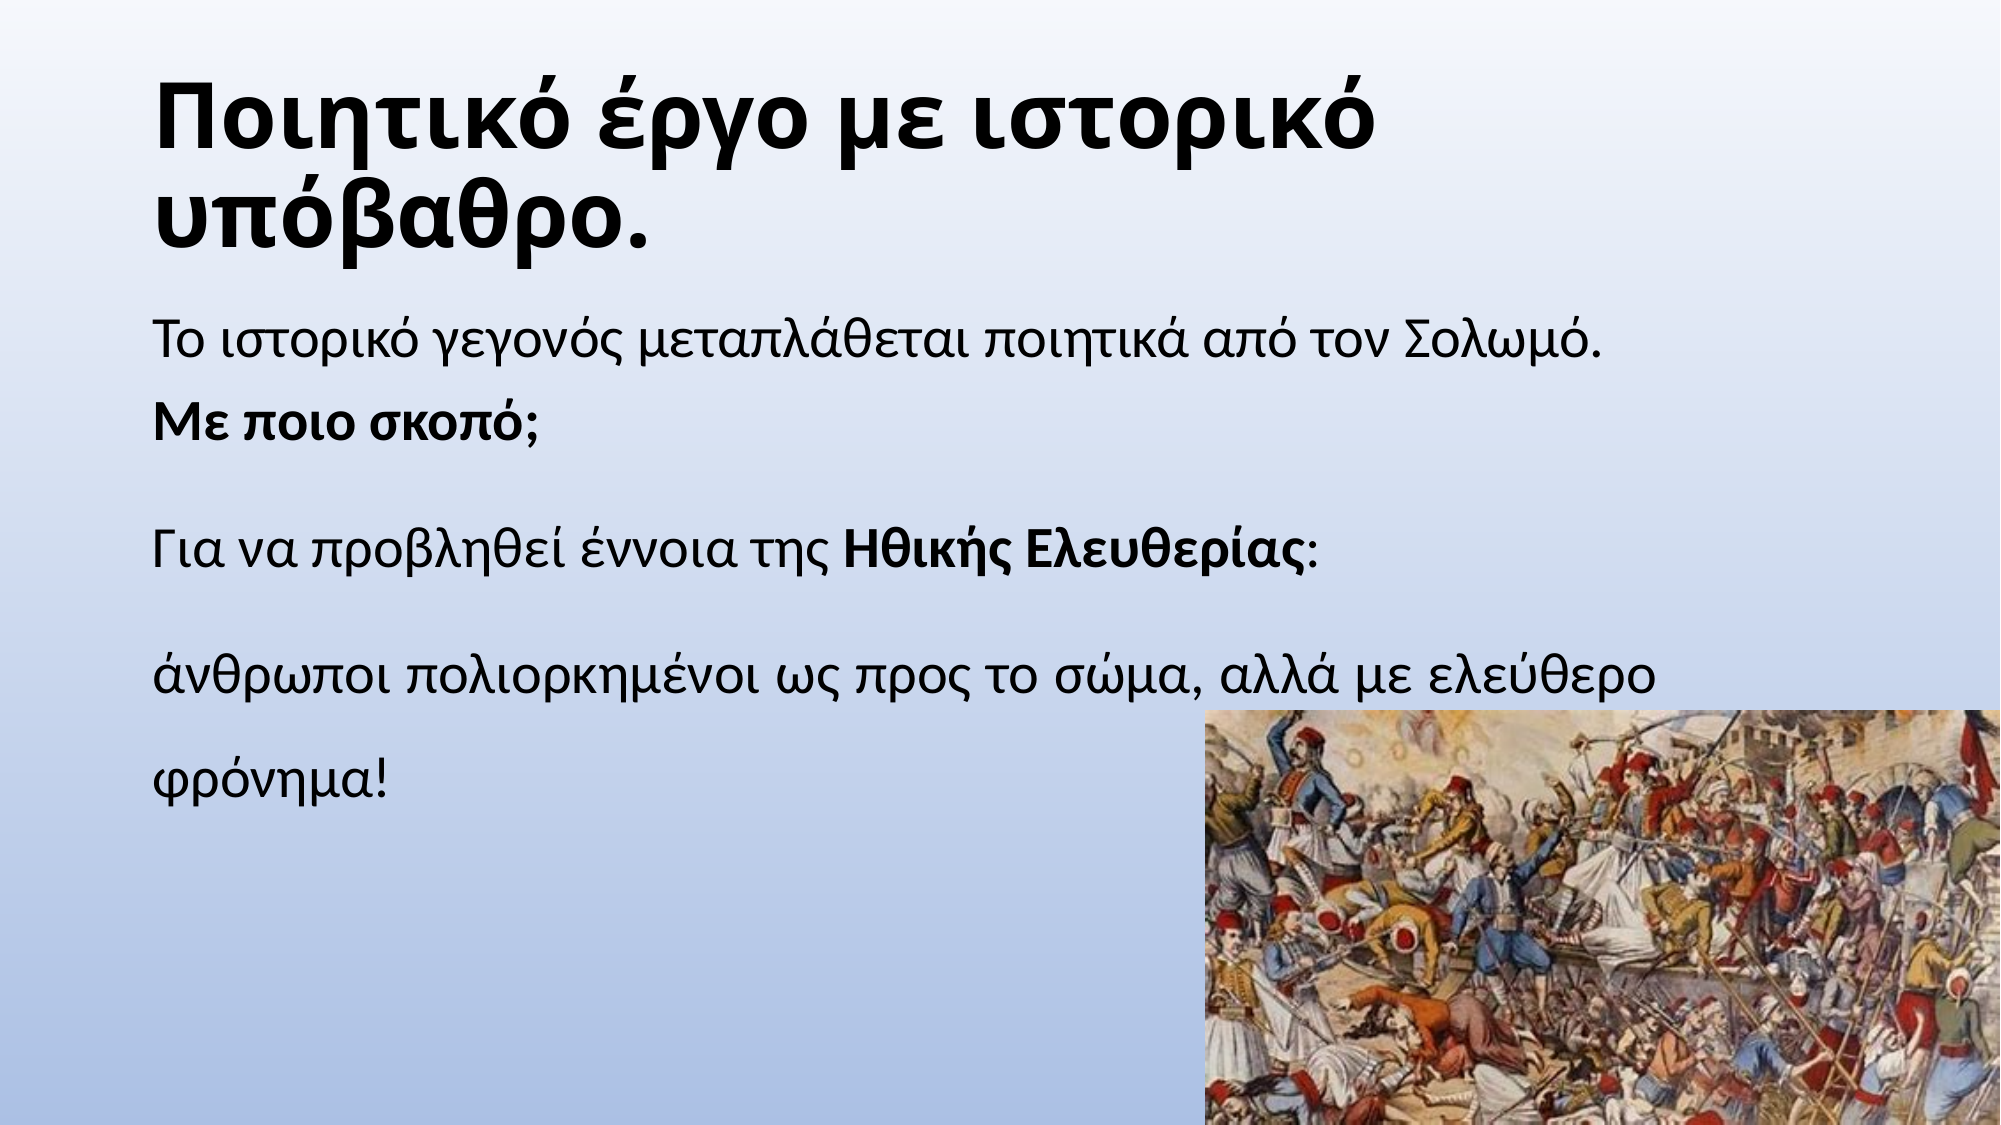

# Ποιητικό έργο με ιστορικό υπόβαθρο.
Το ιστορικό γεγονός μεταπλάθεται ποιητικά από τον Σολωμό.
Με ποιο σκοπό;
Για να προβληθεί έννοια της Ηθικής Ελευθερίας:
άνθρωποι πολιορκημένοι ως προς το σώμα, αλλά με ελεύθερο φρόνημα!